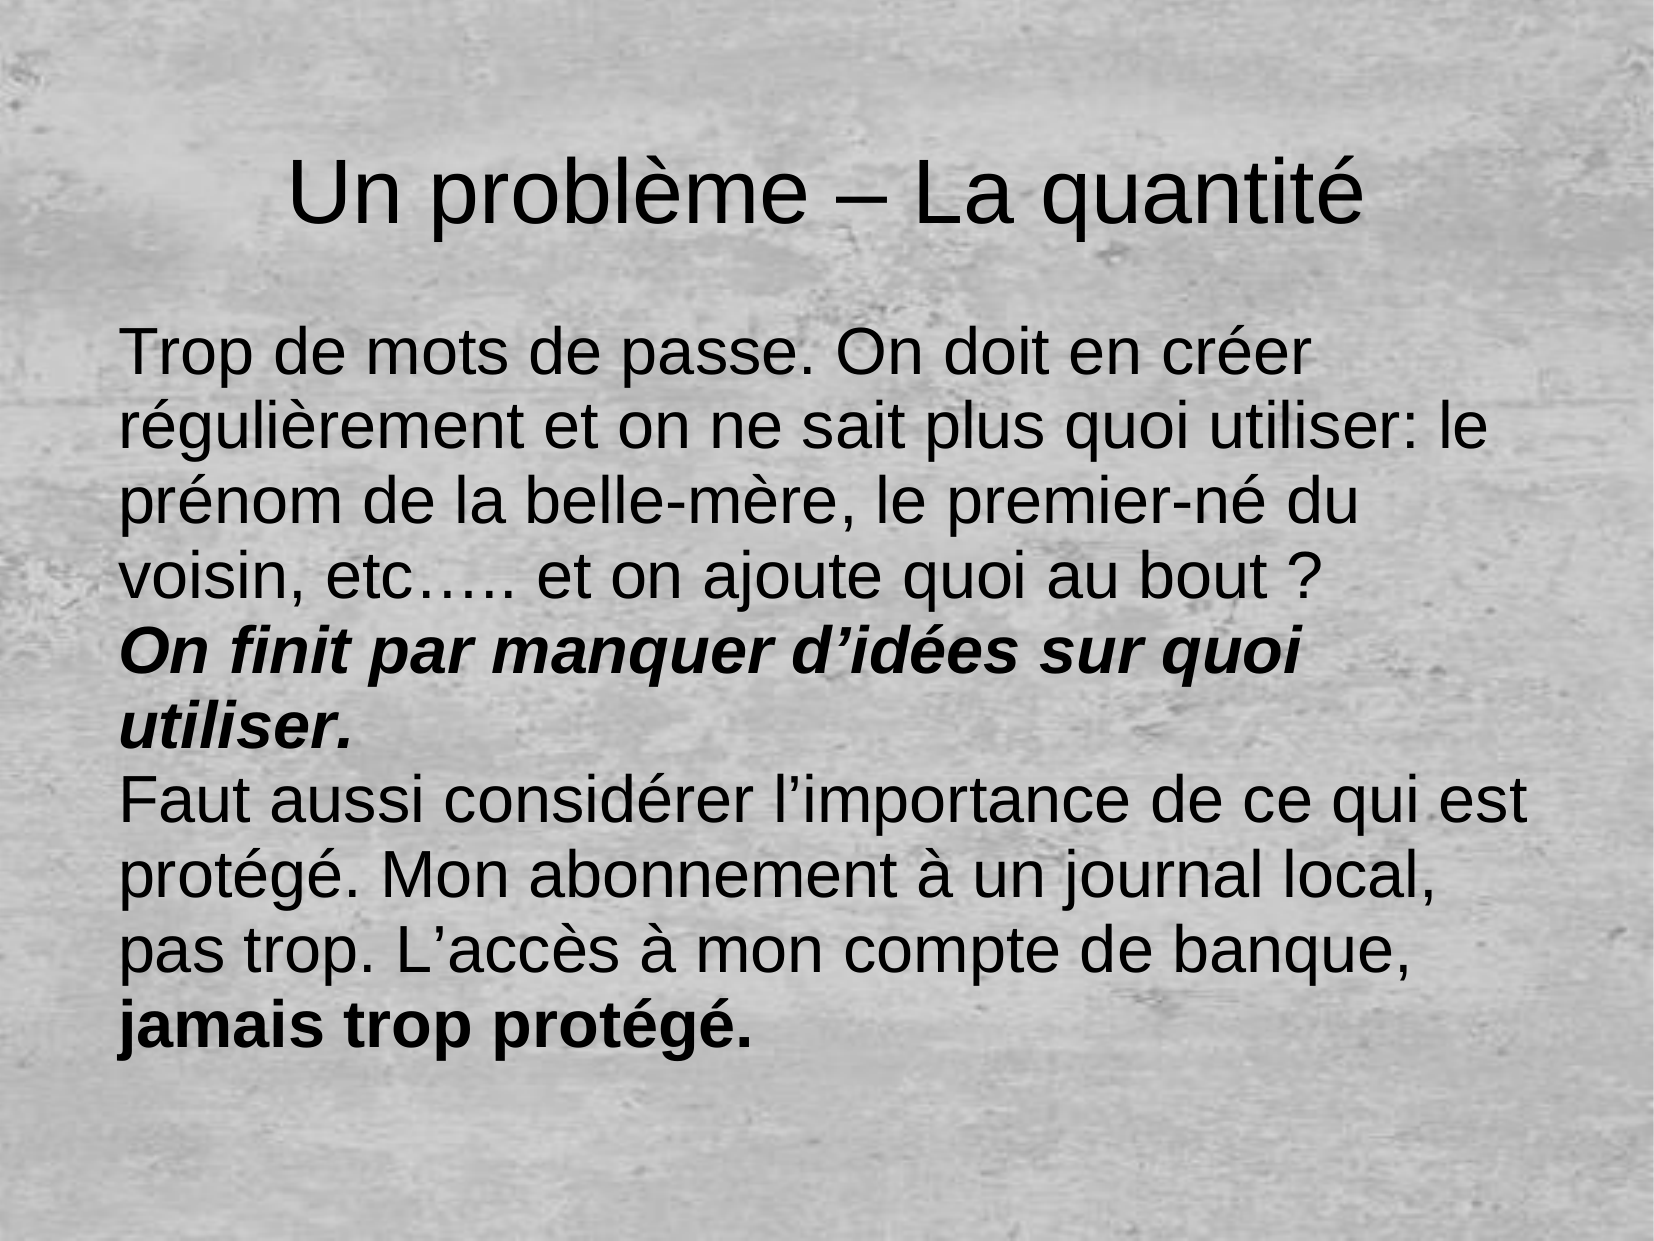

# Un problème – La quantité
Trop de mots de passe. On doit en créer régulièrement et on ne sait plus quoi utiliser: le prénom de la belle-mère, le premier-né du voisin, etc….. et on ajoute quoi au bout ?
On finit par manquer d’idées sur quoi utiliser.
Faut aussi considérer l’importance de ce qui est protégé. Mon abonnement à un journal local, pas trop. L’accès à mon compte de banque, jamais trop protégé.